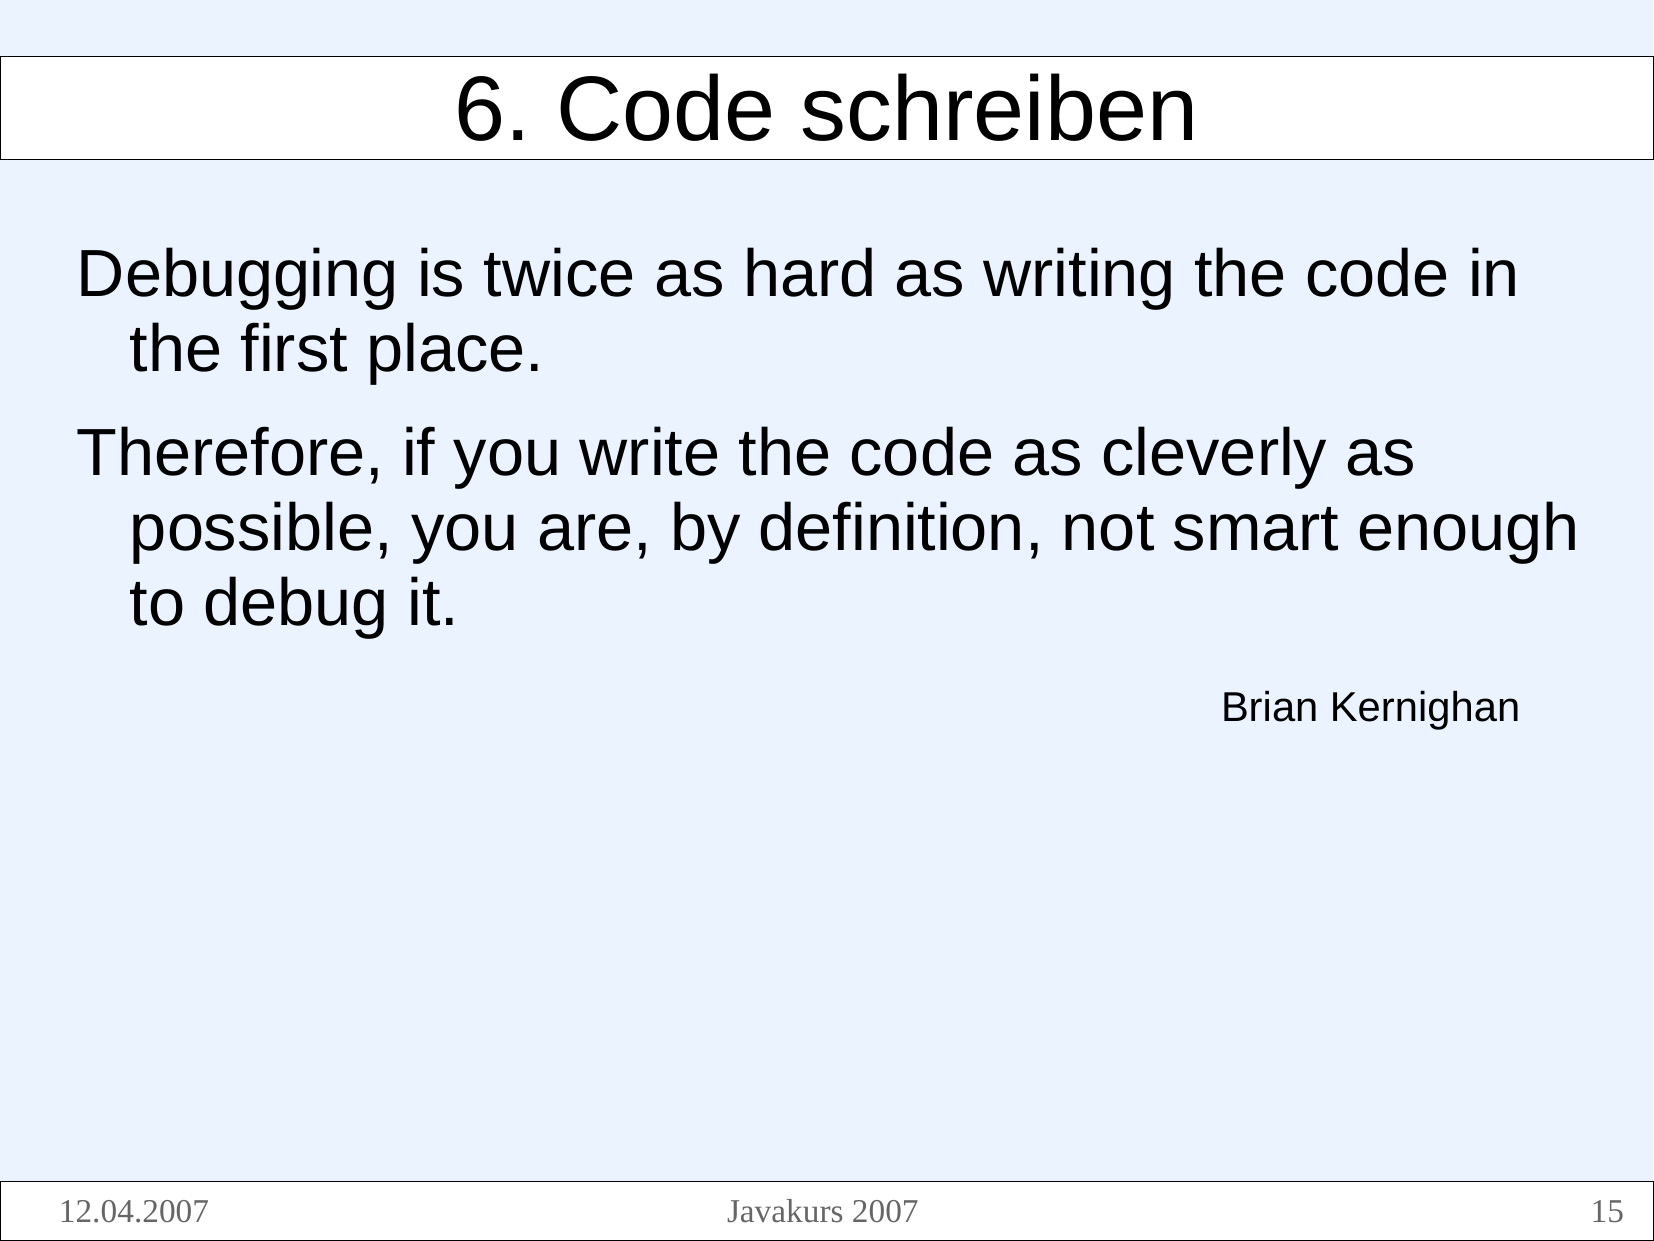

# 6. Code schreiben
Debugging is twice as hard as writing the code in the first place.
Therefore, if you write the code as cleverly as possible, you are, by definition, not smart enough to debug it.
Brian Kernighan
12.04.2007
Javakurs 2007
15